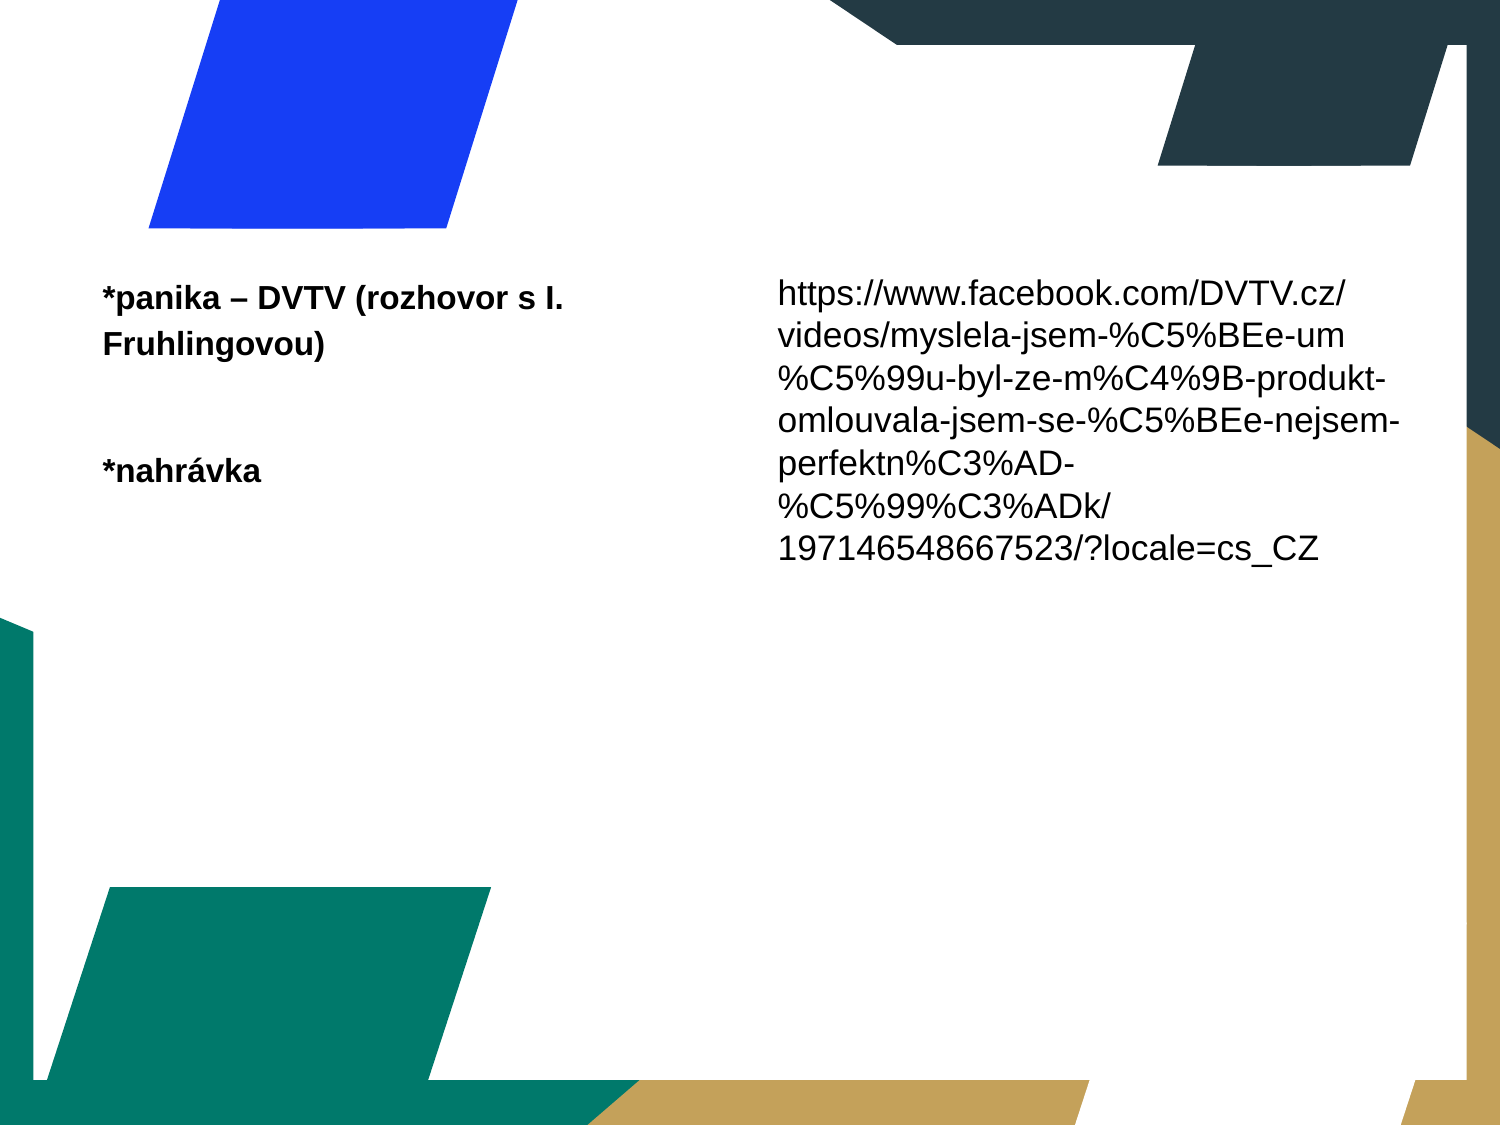

#
*panika – DVTV (rozhovor s I. Fruhlingovou)
*nahrávka
https://www.facebook.com/DVTV.cz/videos/myslela-jsem-%C5%BEe-um%C5%99u-byl-ze-m%C4%9B-produkt-omlouvala-jsem-se-%C5%BEe-nejsem-perfektn%C3%AD-%C5%99%C3%ADk/197146548667523/?locale=cs_CZ